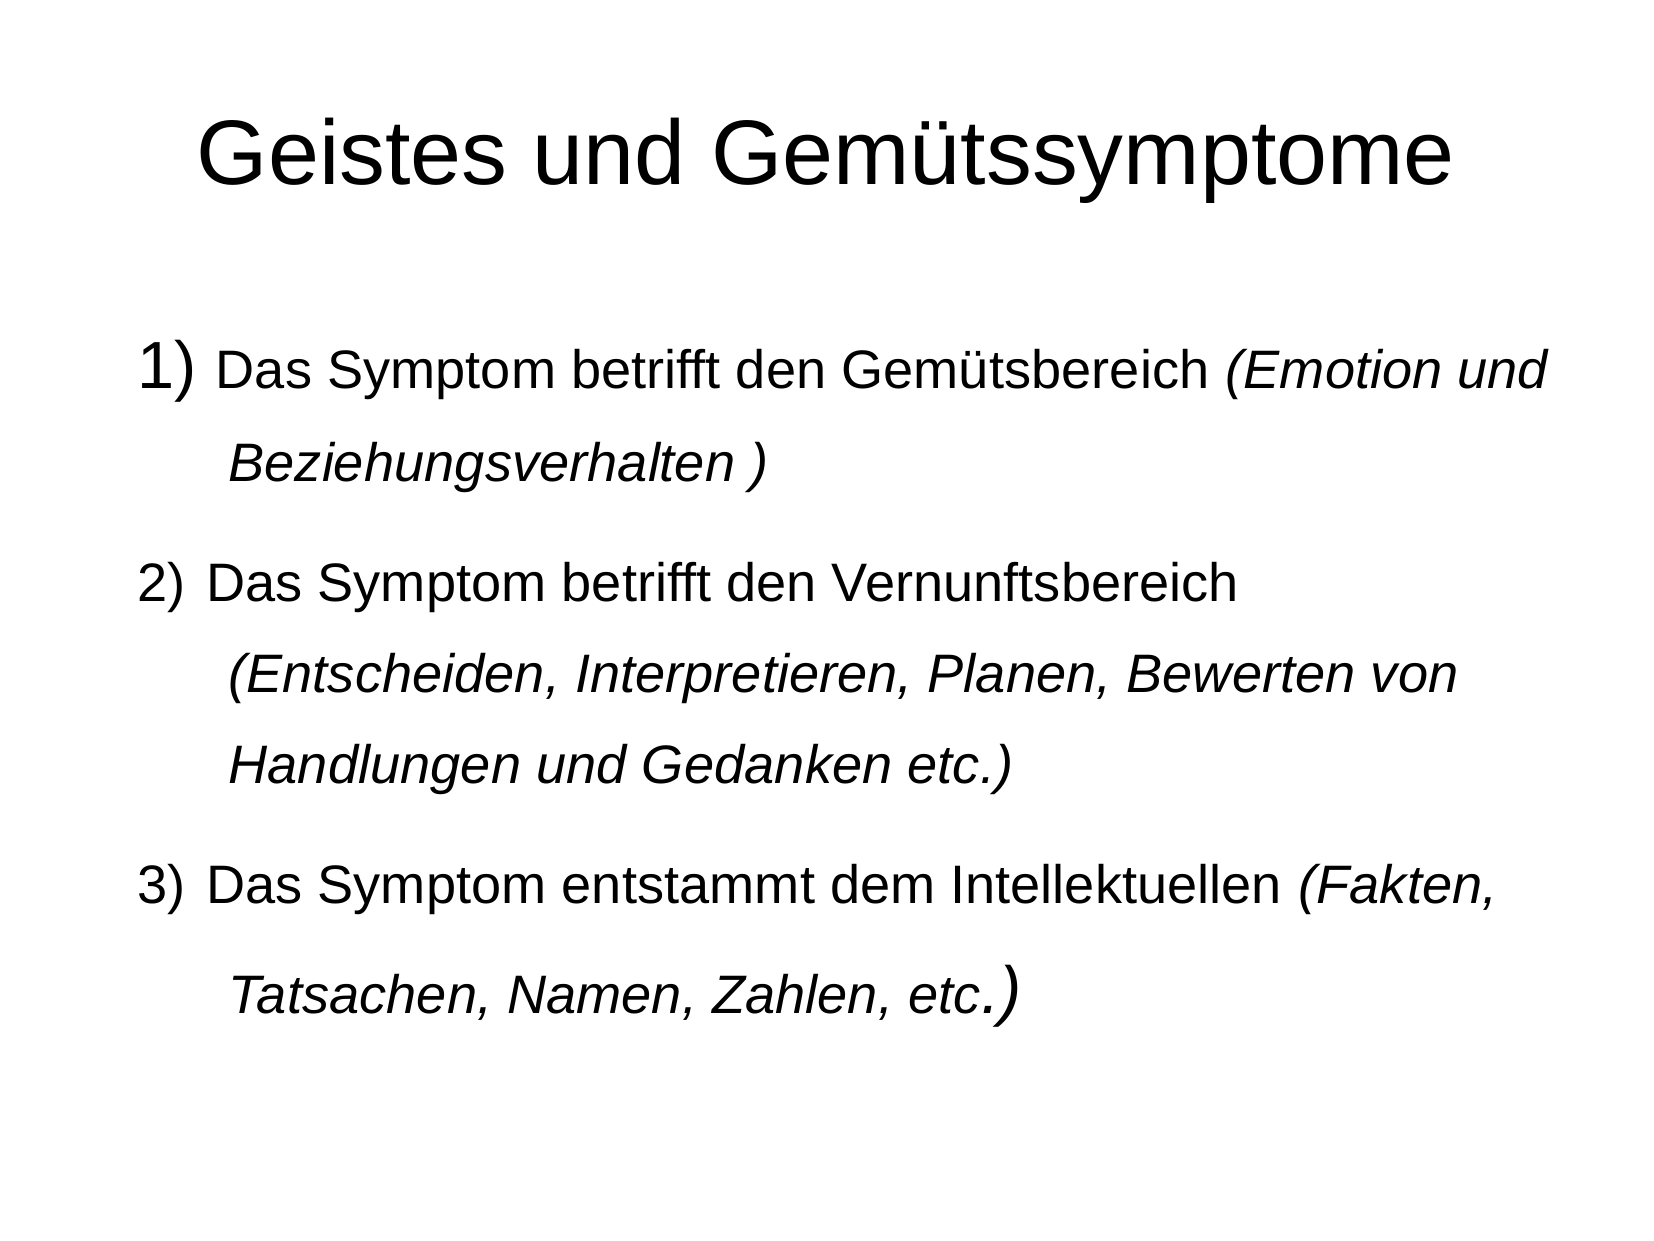

# Geistes und Gemütssymptome
 Das Symptom betrifft den Gemütsbereich (Emotion und Beziehungsverhalten )
 Das Symptom betrifft den Vernunftsbereich (Entscheiden, Interpretieren, Planen, Bewerten von Handlungen und Gedanken etc.)
 Das Symptom entstammt dem Intellektuellen (Fakten, Tatsachen, Namen, Zahlen, etc.)